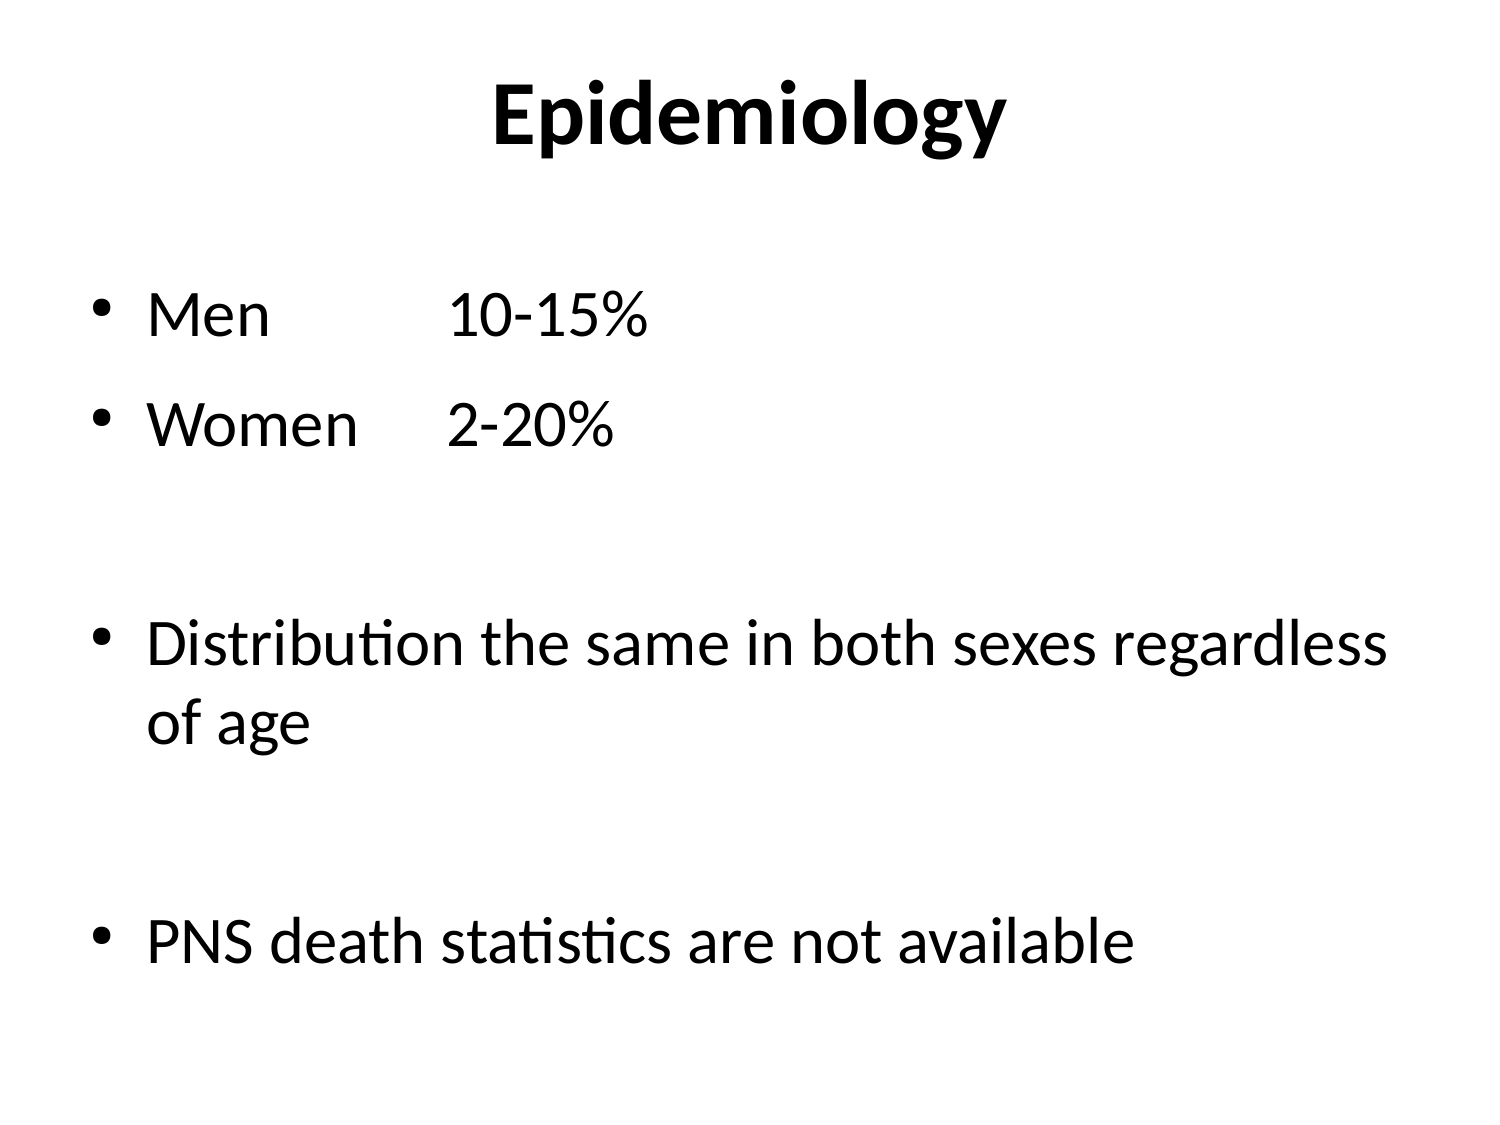

# Epidemiology
Men 			10-15%
Women		2-20%
Distribution the same in both sexes regardless of age
PNS death statistics are not available